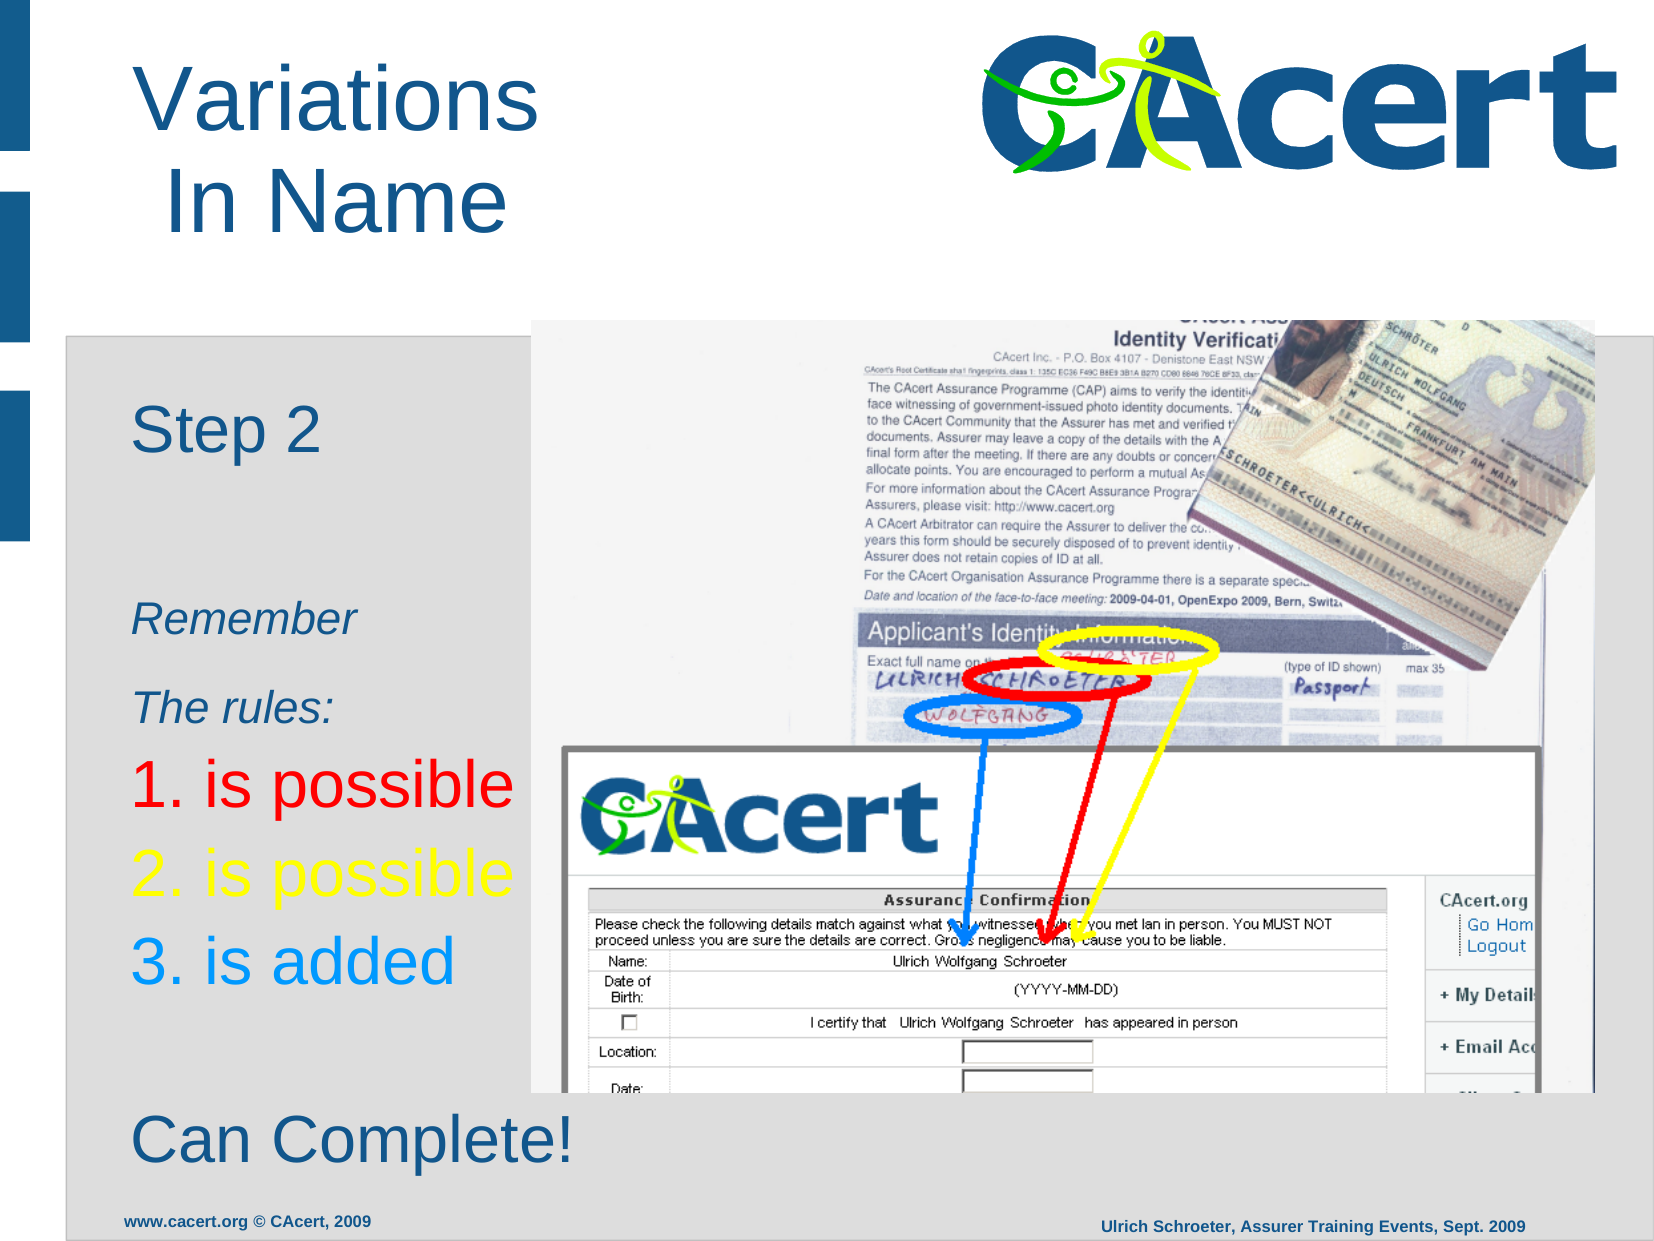

Variations
In Name
Step 2
Remember
The rules:
1. is possible
2. is possible
3. is added
Can Complete!